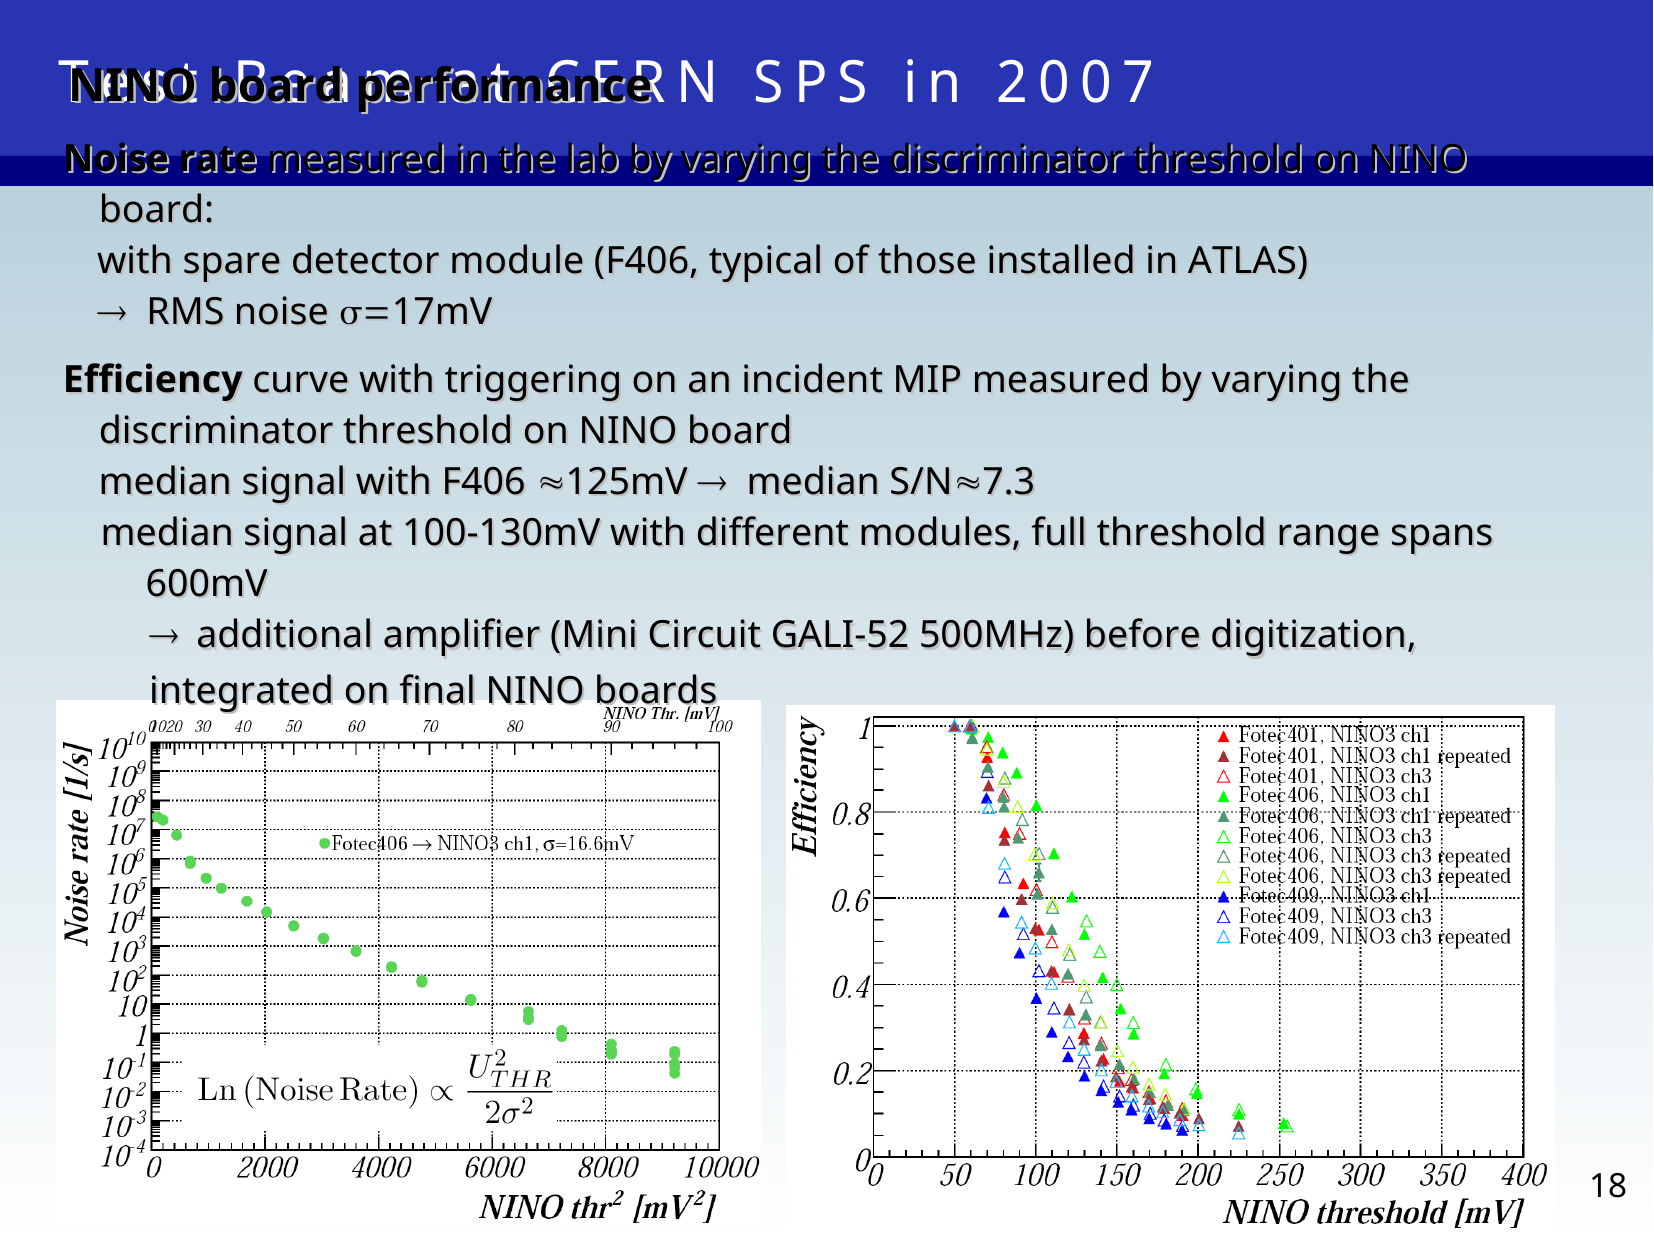

# Test Beam at CERN SPS in 2007
NINO board performance
Noise rate measured in the lab by varying the discriminator threshold on NINO board:
with spare detector module (F406, typical of those installed in ATLAS)
 RMS noise =17mV
Efficiency curve with triggering on an incident MIP measured by varying the discriminator threshold on NINO board
median signal with F406 ≈125mV  median S/N≈7.3
median signal at 100-130mV with different modules, full threshold range spans 600mV
 additional amplifier (Mini Circuit GALI-52 500MHz) before digitization, integrated on final NINO boards
18